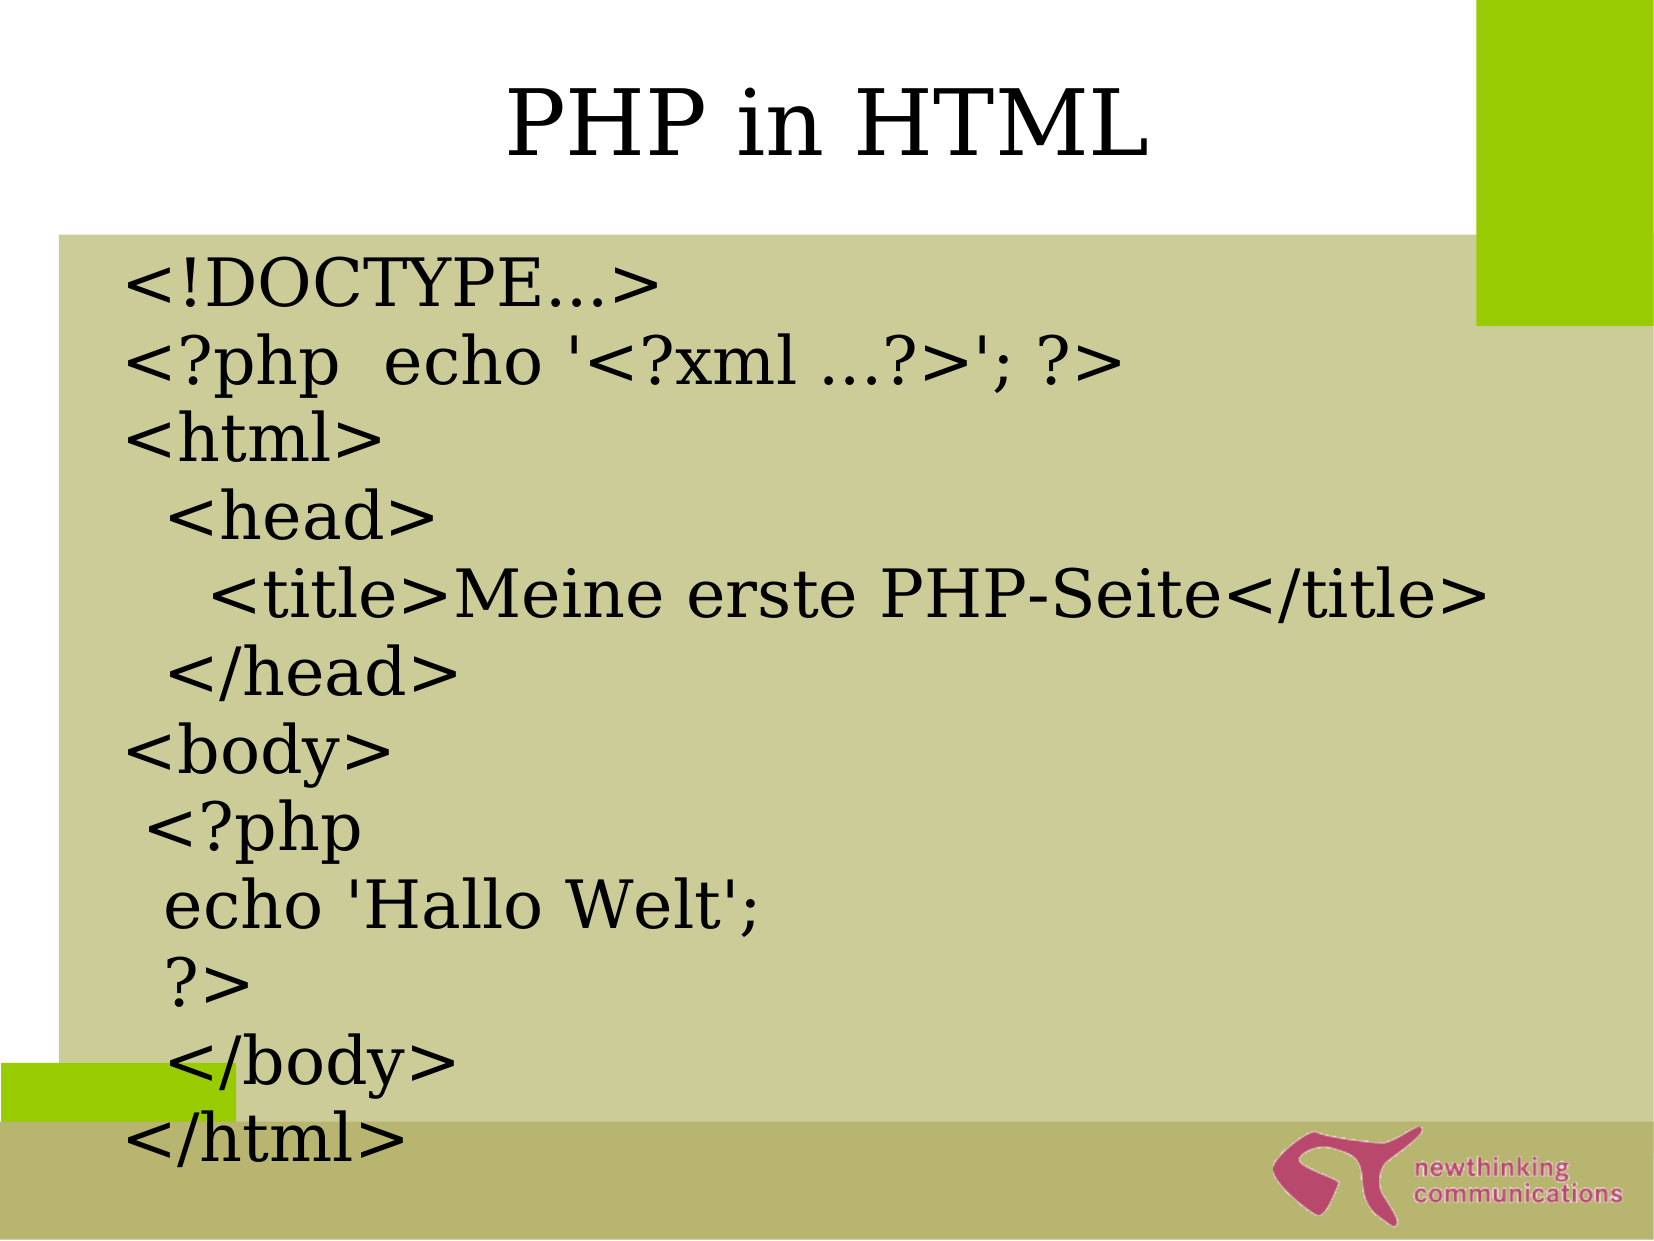

# PHP in HTML
<!DOCTYPE...>
<?php echo '<?xml ...?>'; ?>
<html>
 <head>
 <title>Meine erste PHP-Seite</title>
 </head>
<body>
 <?php
 echo 'Hallo Welt';
 ?>
 </body>
</html>